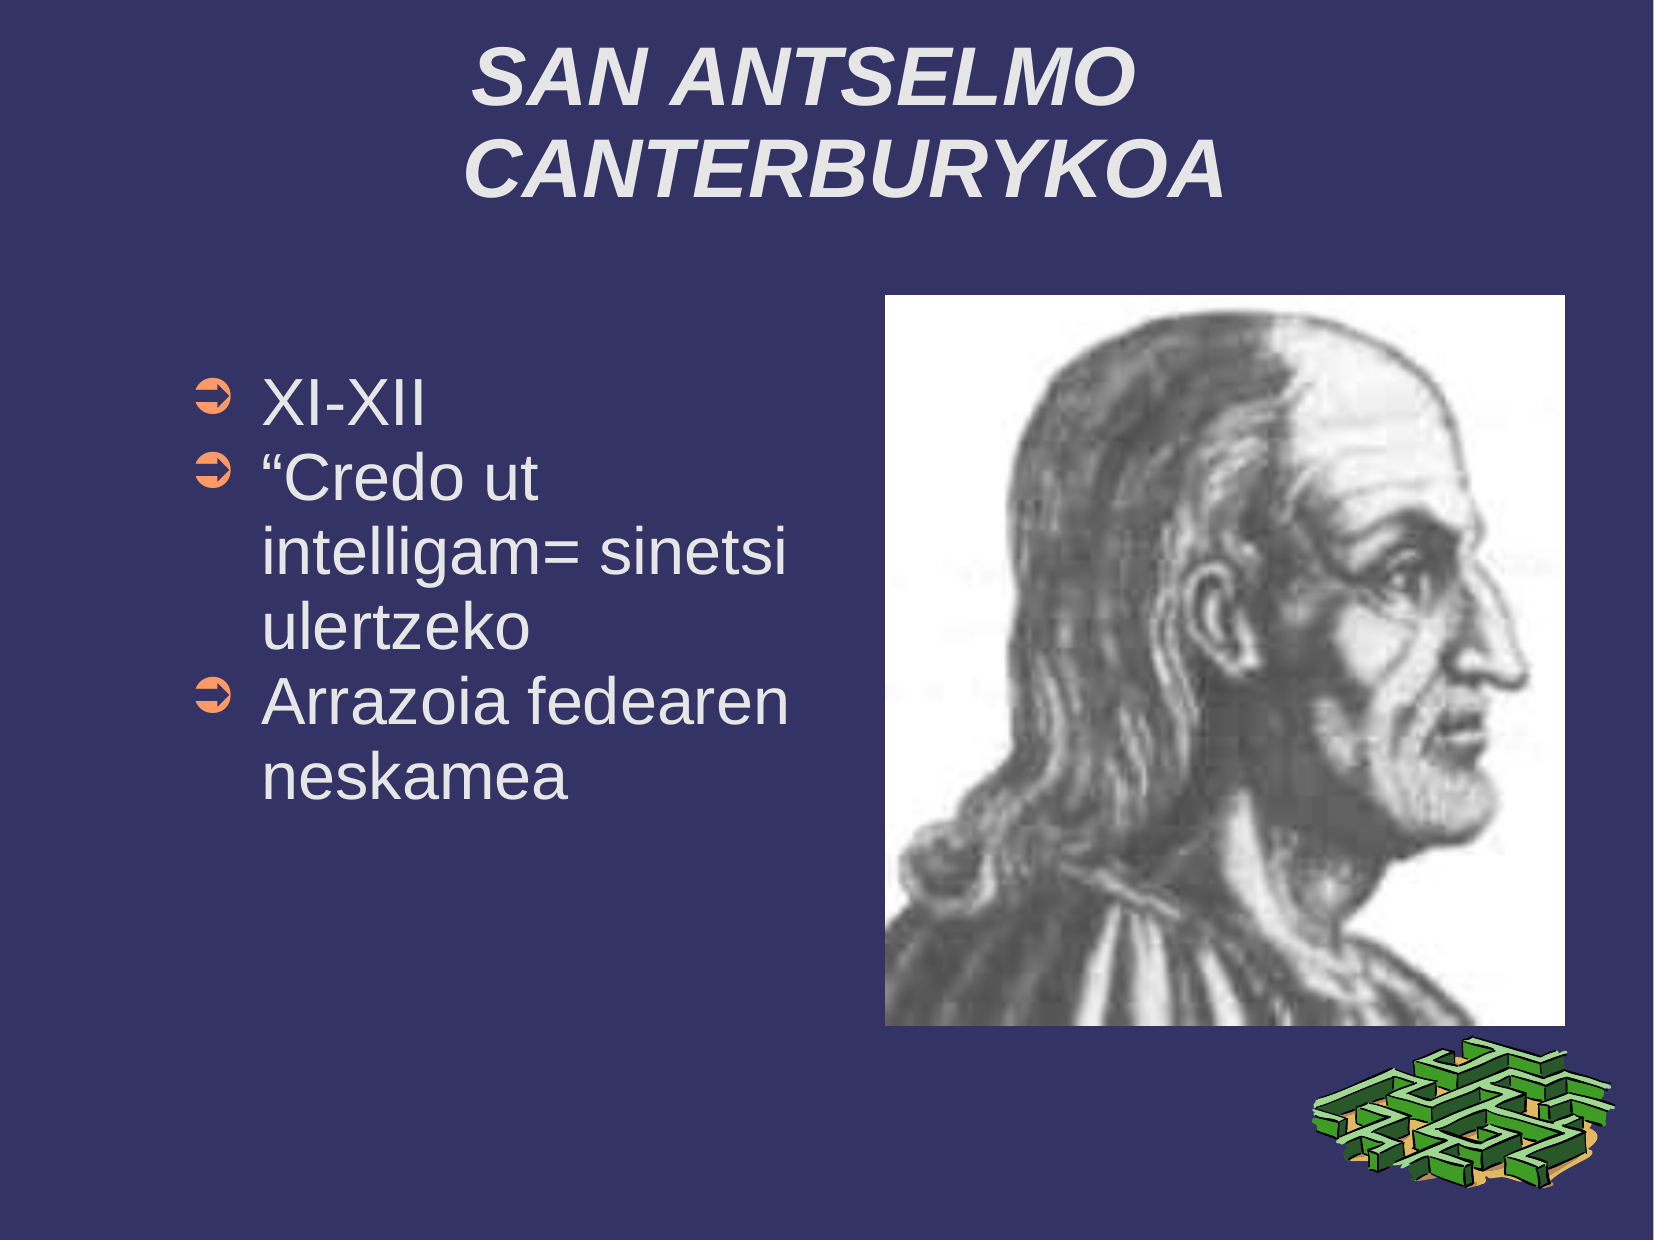

# SAN ANTSELMO CANTERBURYKOA
XI-XII
“Credo ut intelligam= sinetsi ulertzeko
Arrazoia fedearen neskamea